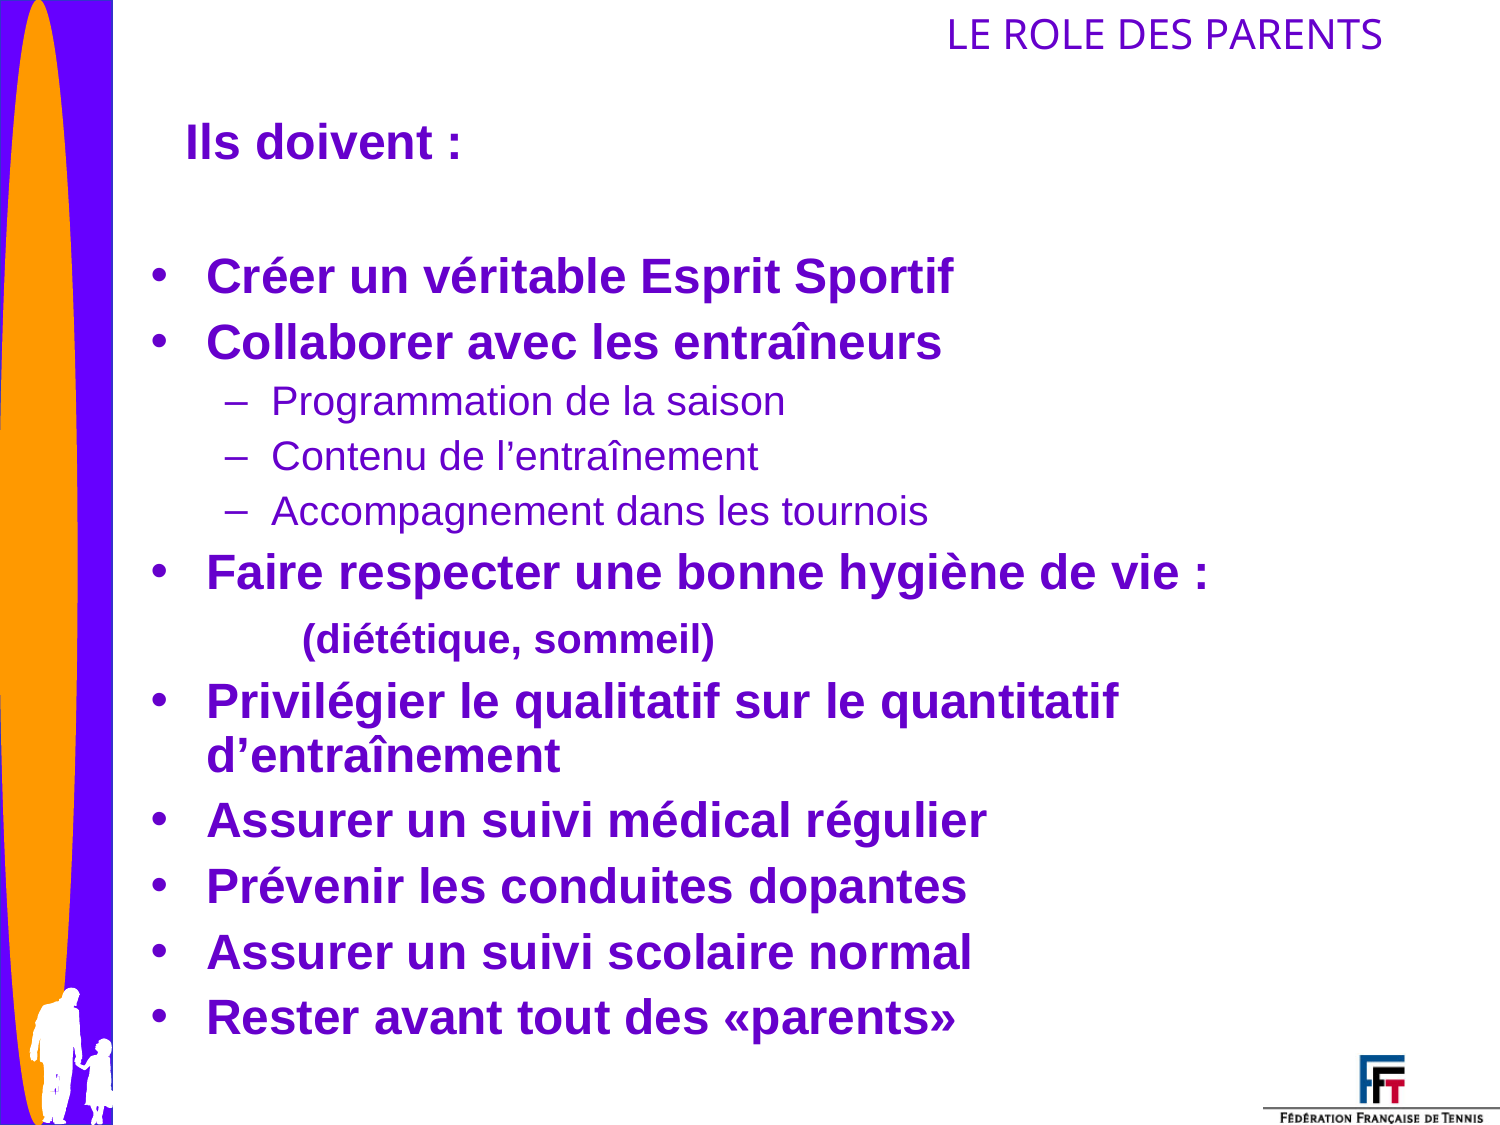

LE ROLE DES PARENTS
Ils doivent :
# Créer un véritable Esprit Sportif
Collaborer avec les entraîneurs
Programmation de la saison
Contenu de l’entraînement
Accompagnement dans les tournois
Faire respecter une bonne hygiène de vie :
 (diététique, sommeil)
Privilégier le qualitatif sur le quantitatif d’entraînement
Assurer un suivi médical régulier
Prévenir les conduites dopantes
Assurer un suivi scolaire normal
Rester avant tout des «parents»